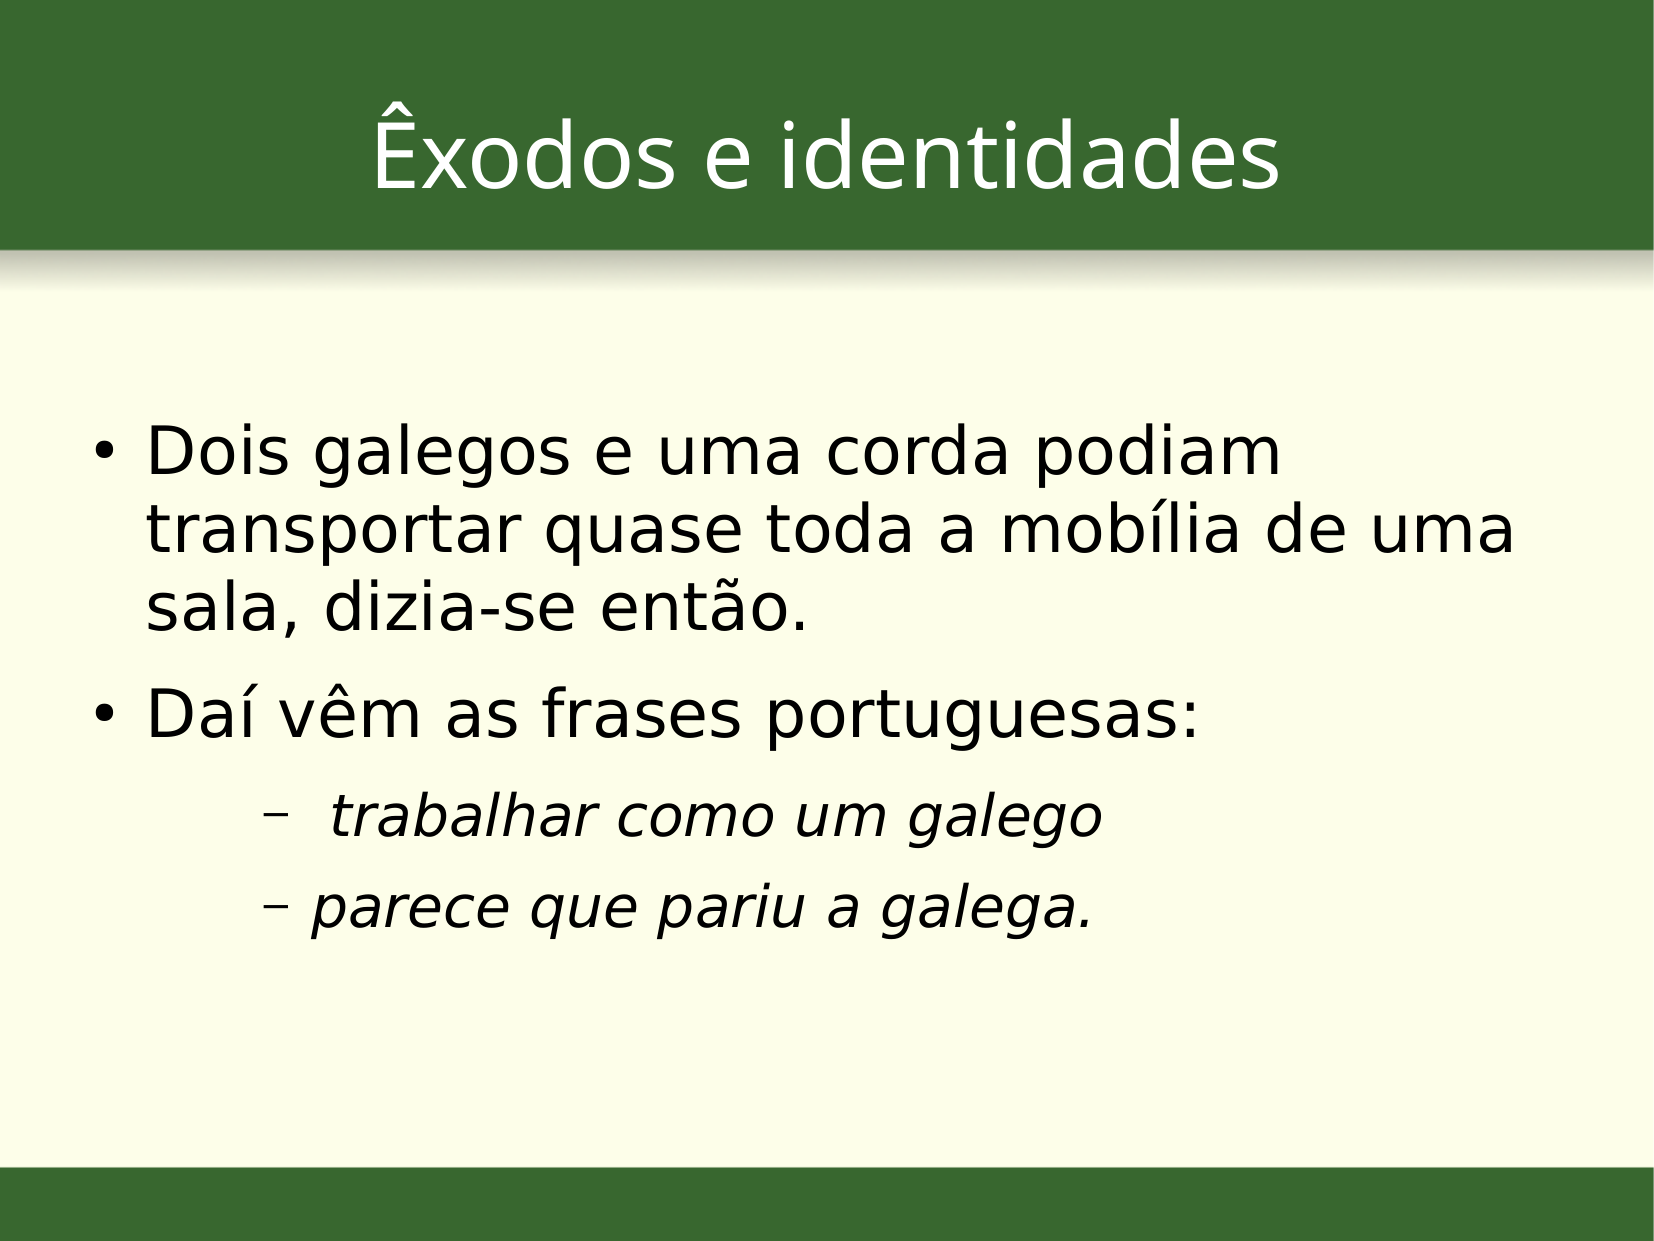

# Êxodos e identidades
Dois galegos e uma corda podiam transportar quase toda a mobília de uma sala, dizia-se então.
Daí vêm as frases portuguesas:
 trabalhar como um galego
parece que pariu a galega.